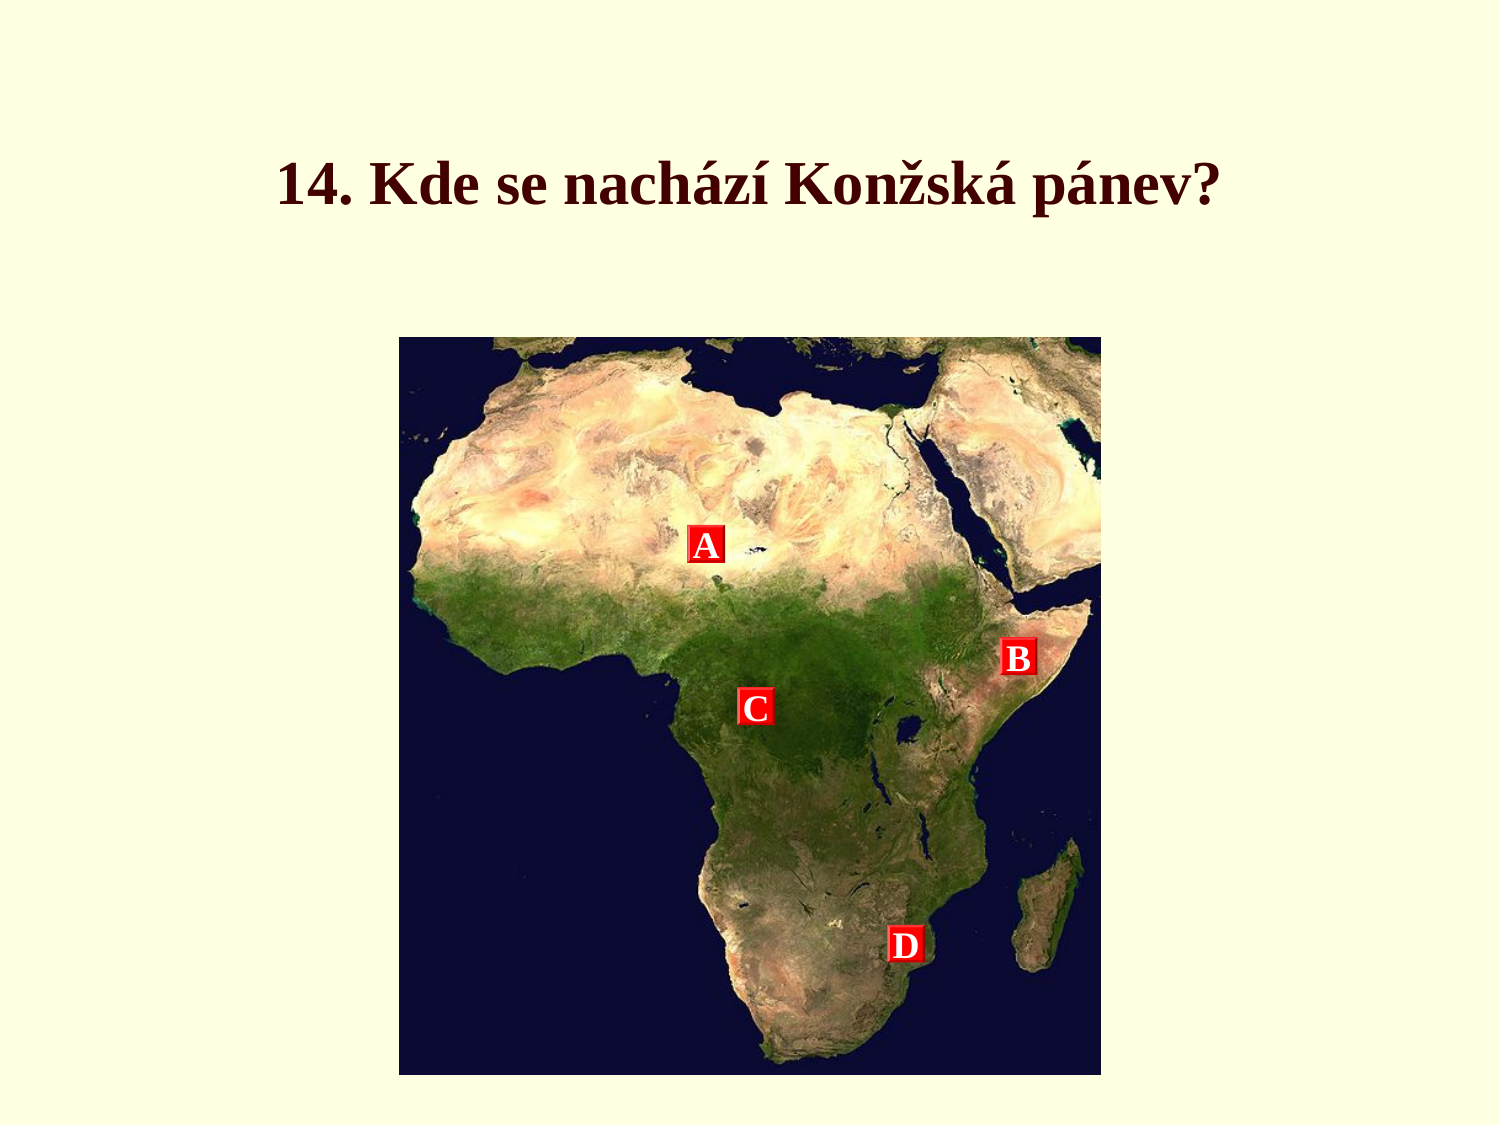

# 14. Kde se nachází Konžská pánev?
A
B
C
D